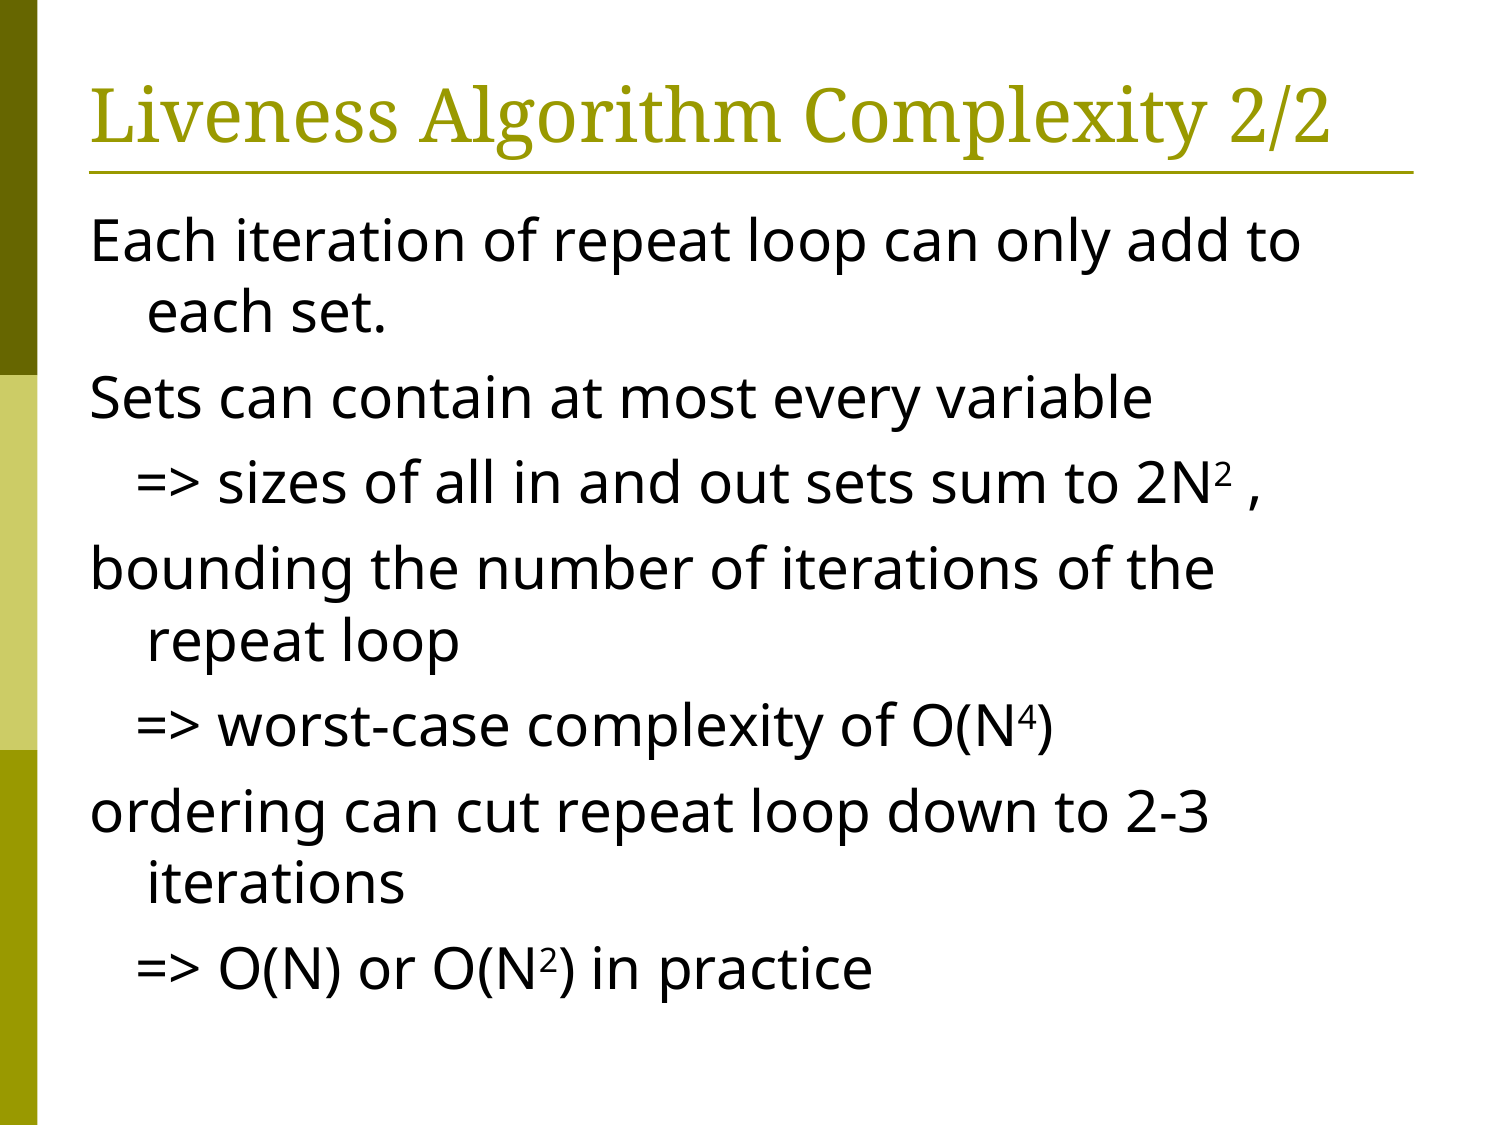

# Liveness Algorithm Complexity 2/2
Each iteration of repeat loop can only add to each set.
Sets can contain at most every variable
 => sizes of all in and out sets sum to 2N2 ,
bounding the number of iterations of the repeat loop
 => worst-case complexity of O(N4)
ordering can cut repeat loop down to 2-3 iterations
 => O(N) or O(N2) in practice